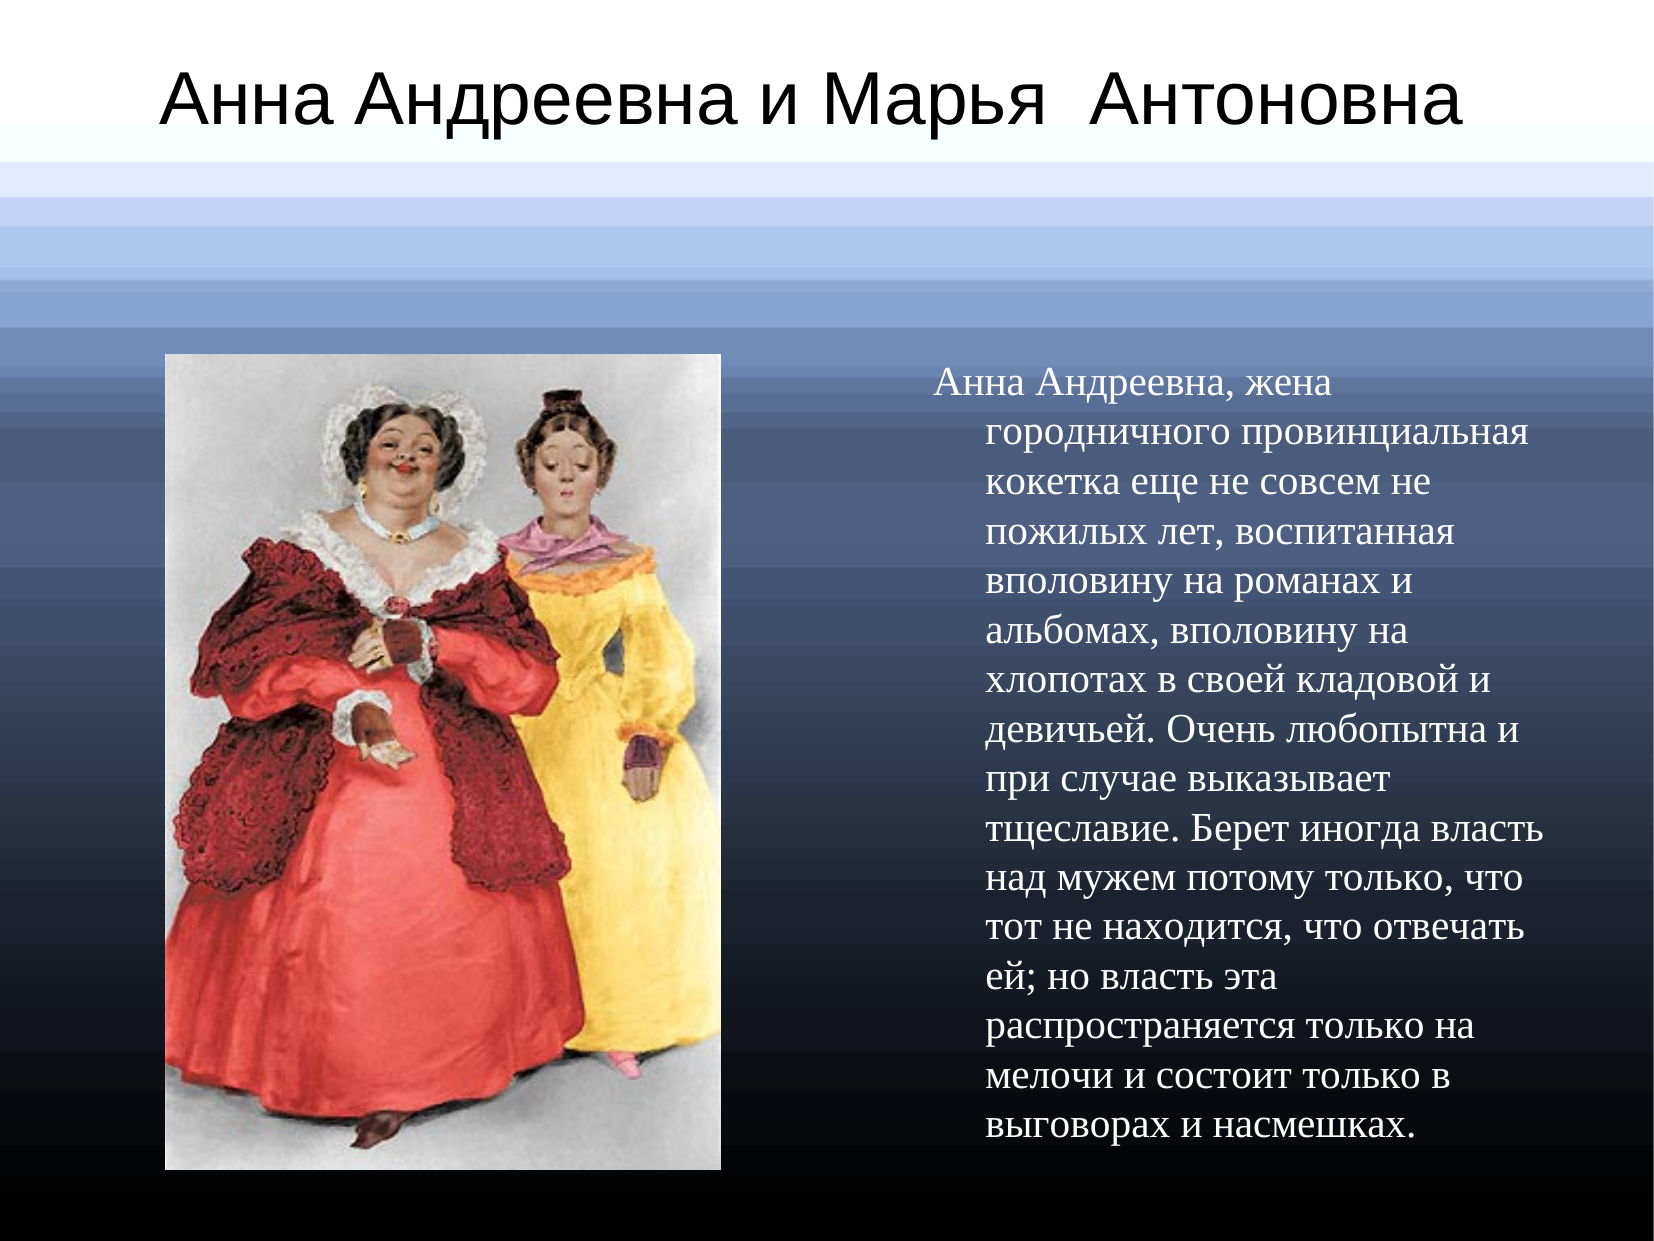

#
 Анна Андреевна и Марья Антоновна
Анна Андреевна, жена городничнoгo провинциальная кокетка еще не совсем не пожилых лет, воспитанная вполовину на романах и альбомах, вполовину на хлопотах в своей кладовой и девичьей. Очень любопытна и при случае выказывает тщеславие. Берет иногда власть над мужем потому только, что тот не находится, что отвечать ей; но власть эта распространяется только на мелочи и состоит только в выговорах и насмешках.